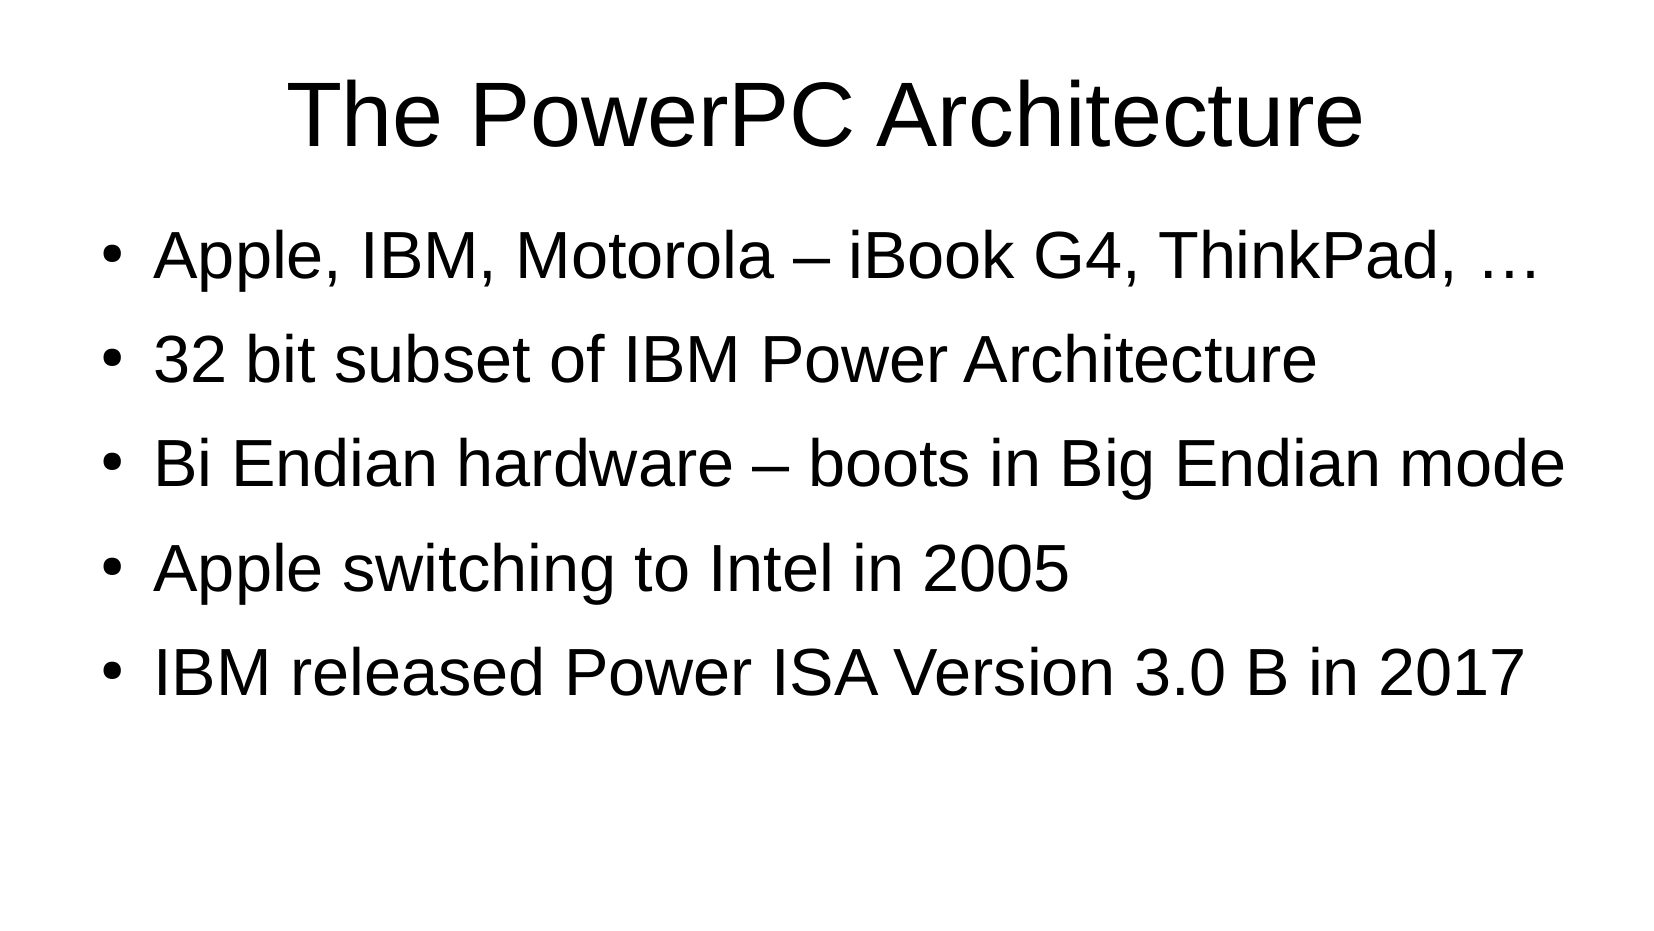

# The PowerPC Architecture
Apple, IBM, Motorola – iBook G4, ThinkPad, …
32 bit subset of IBM Power Architecture
Bi Endian hardware – boots in Big Endian mode
Apple switching to Intel in 2005
IBM released Power ISA Version 3.0 B in 2017